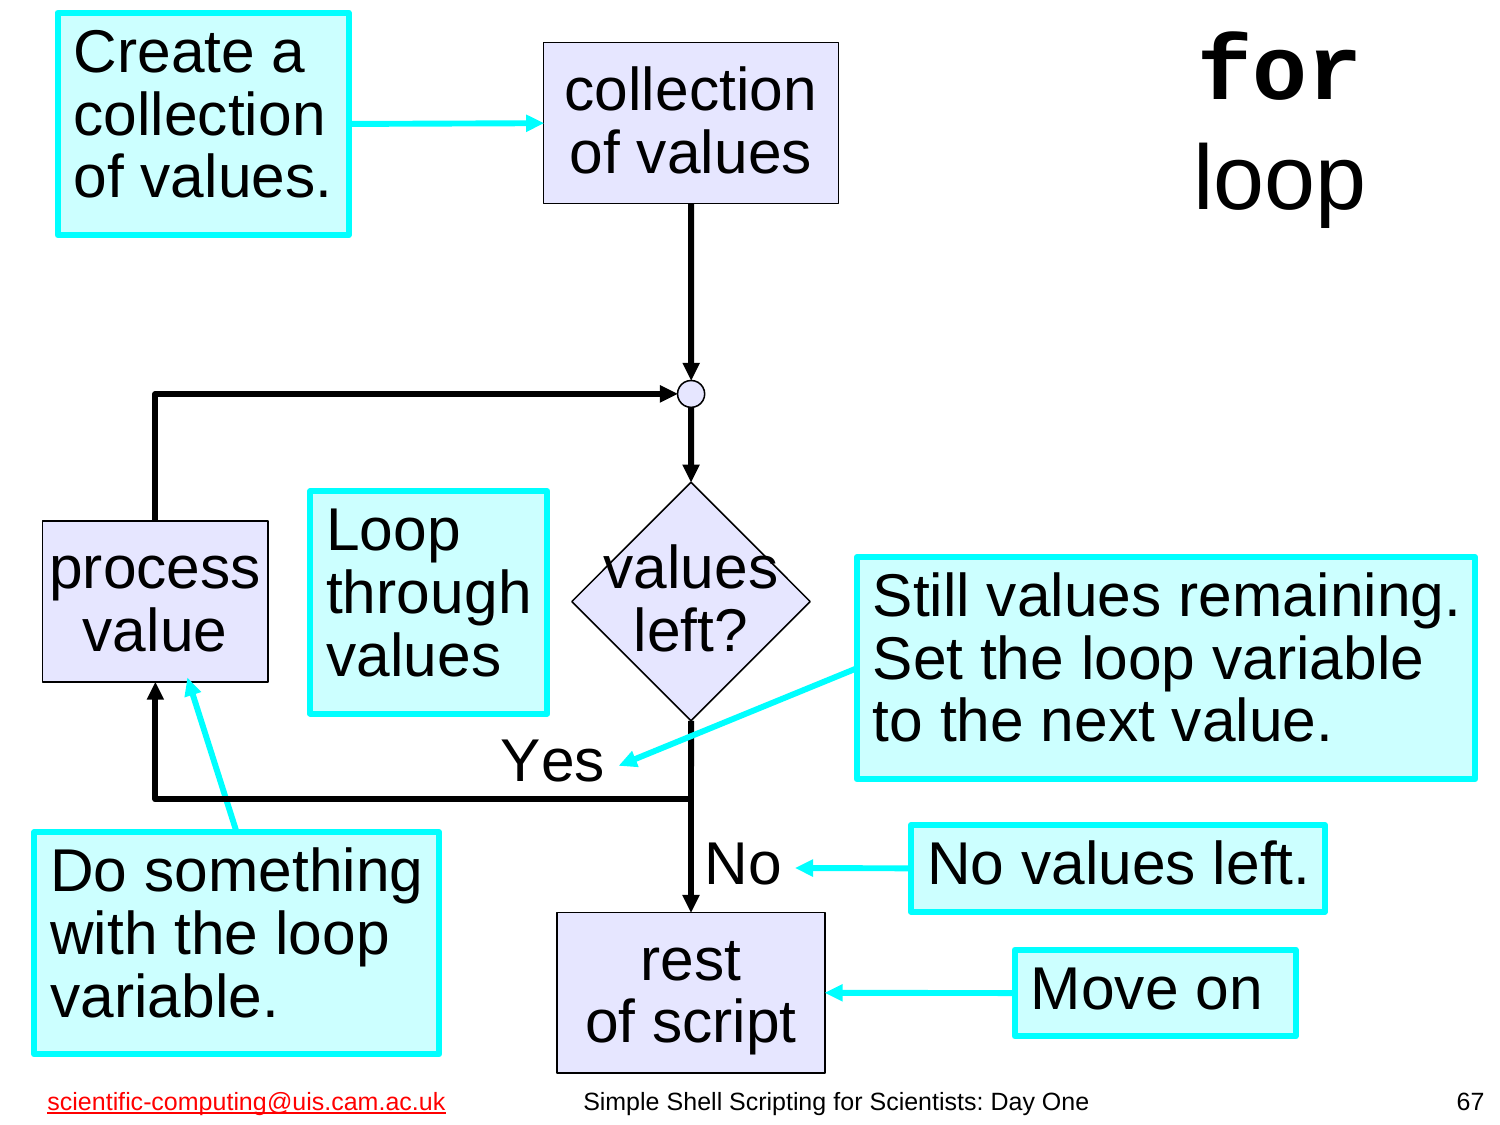

# for loop
Create a
collection
of values.
collection
of values
values
left?
Loop
through
values
process
value
Still values remaining.
Set the loop variable
to the next value.
Yes
No values left.
No
Do something
with the loop
variable.
rest
of script
Move on
Python for absolute beginners
67